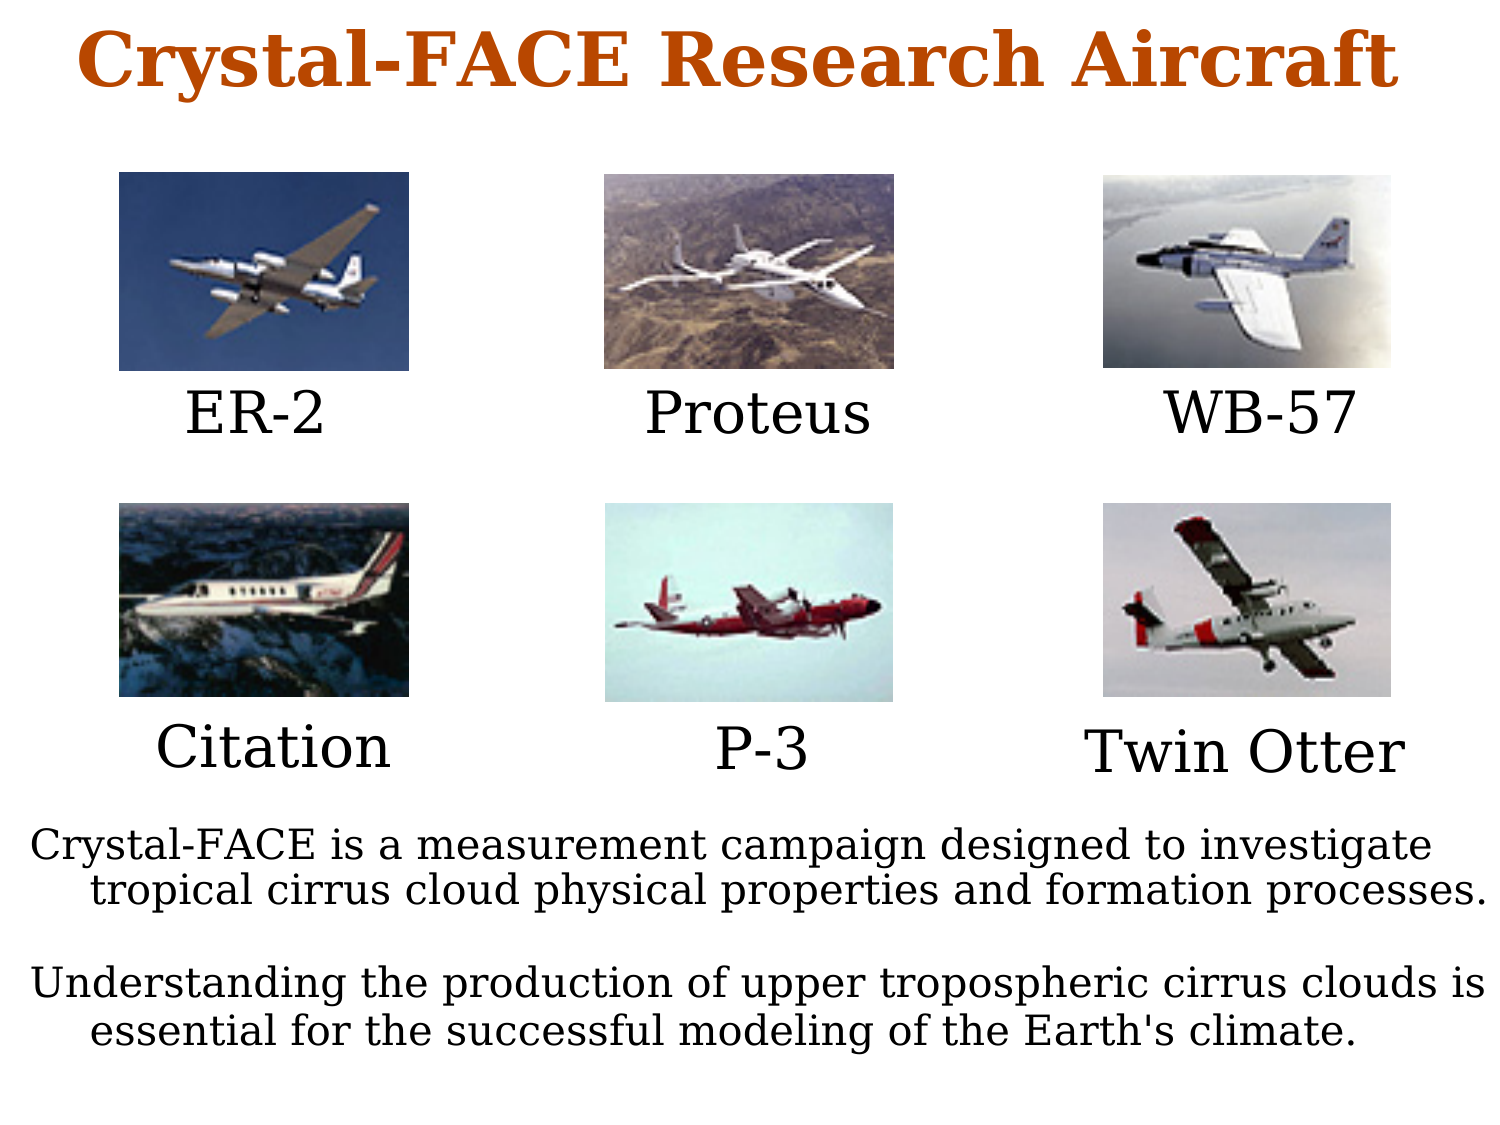

# Crystal-FACE Research Aircraft
ER-2
Proteus
WB-57
Citation
P-3
Twin Otter
Crystal-FACE is a measurement campaign designed to investigate tropical cirrus cloud physical properties and formation processes.
Understanding the production of upper tropospheric cirrus clouds is essential for the successful modeling of the Earth's climate.